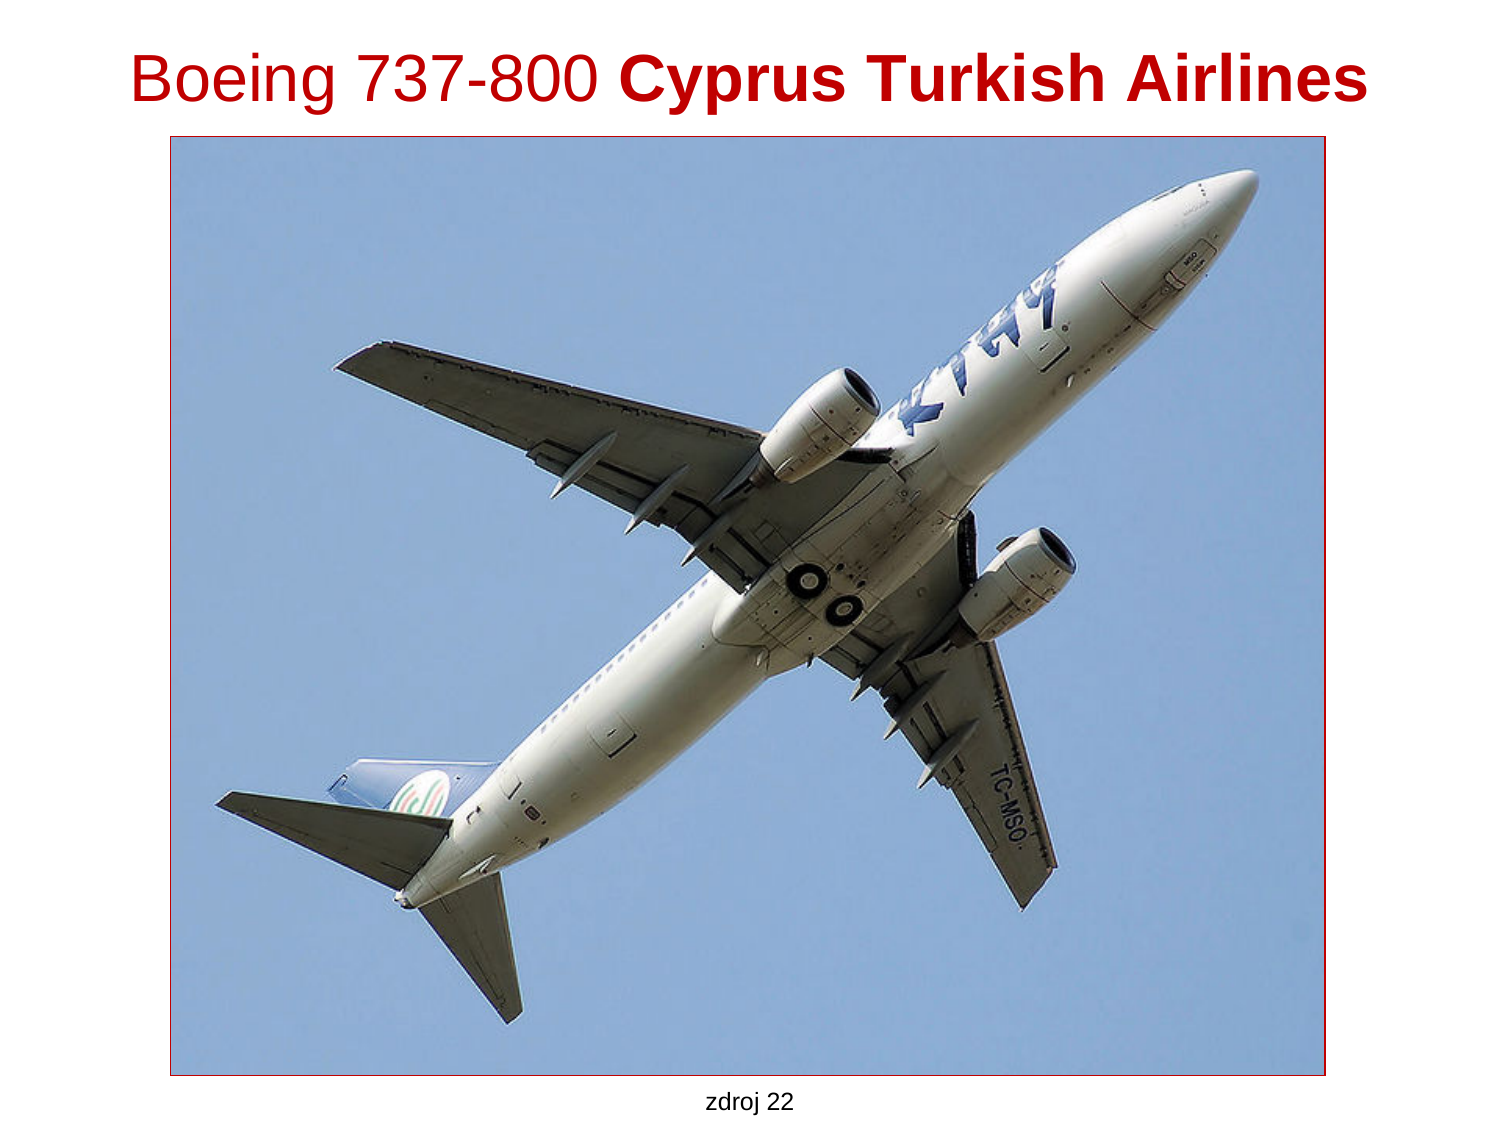

# Boeing 737-800 Cyprus Turkish Airlines
zdroj 22